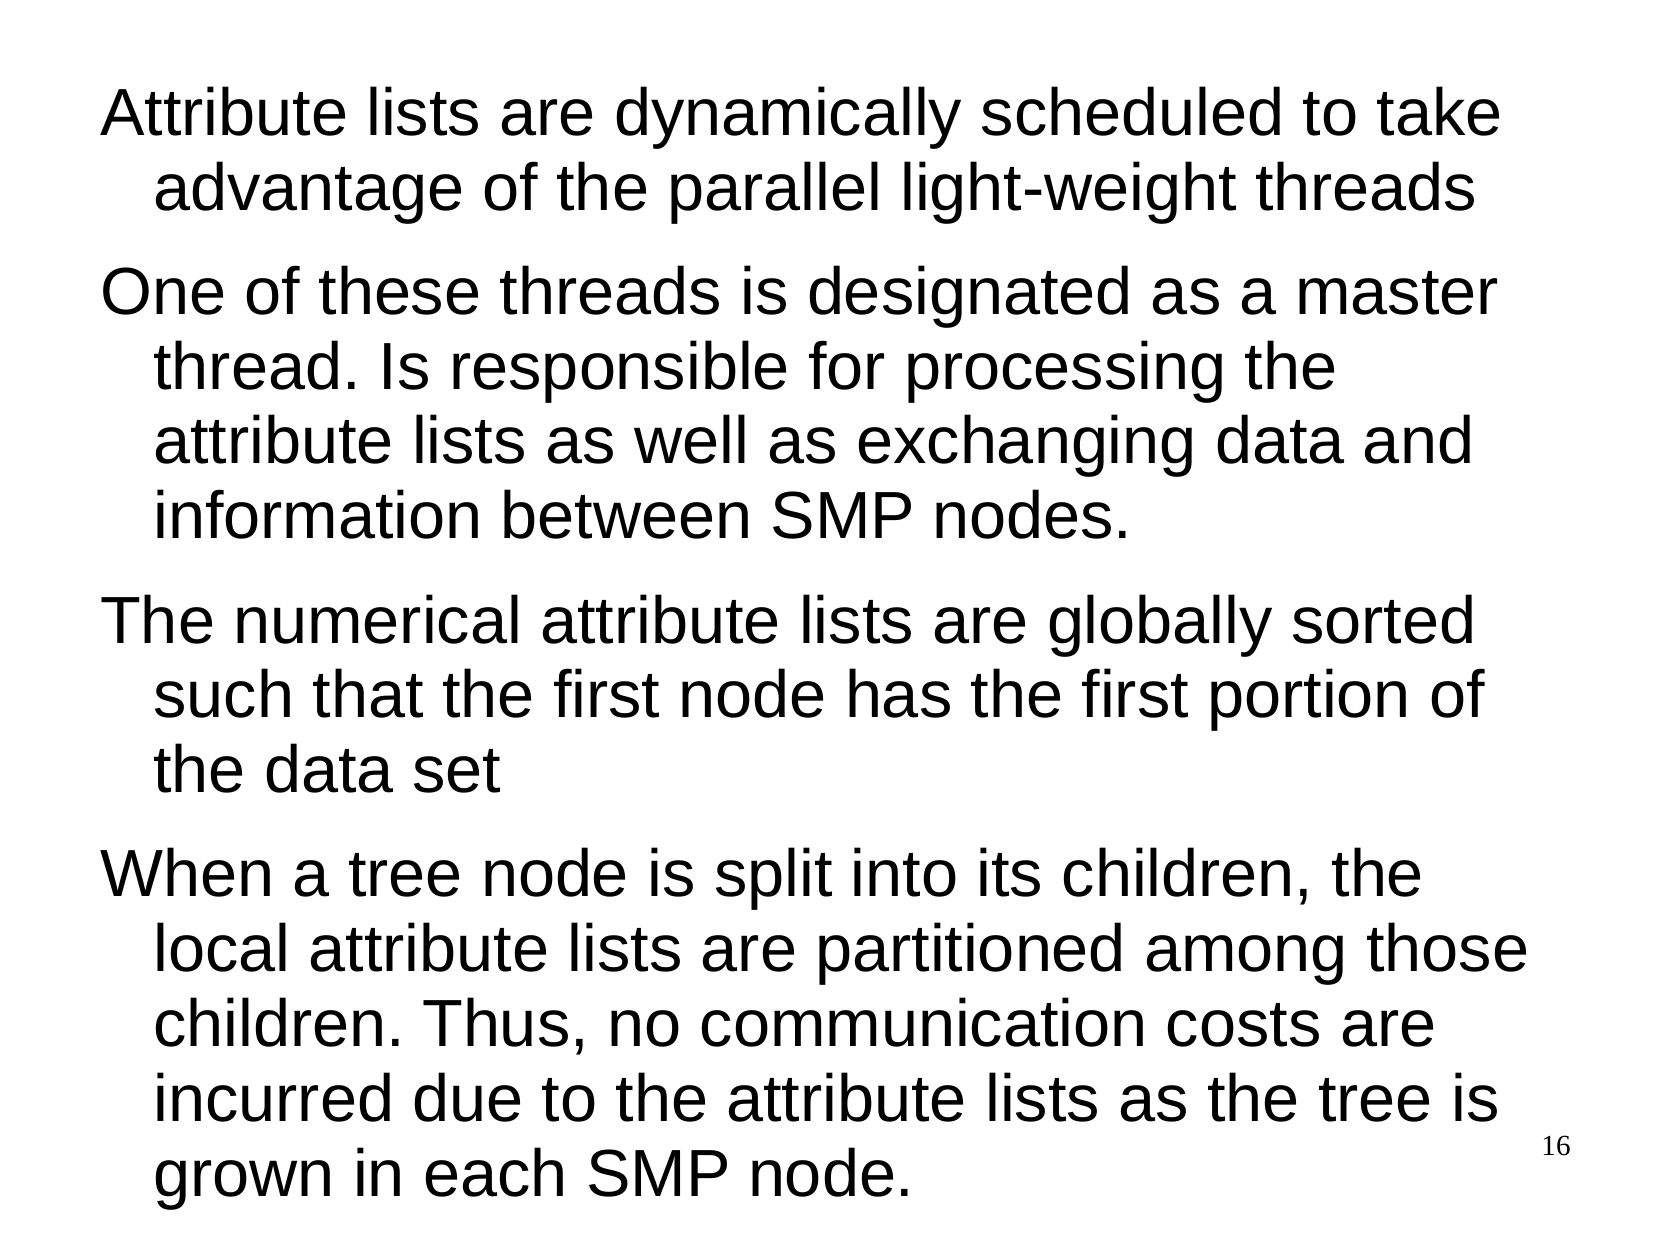

# Attribute lists are dynamically scheduled to take advantage of the parallel light-weight threads
One of these threads is designated as a master thread. Is responsible for processing the attribute lists as well as exchanging data and information between SMP nodes.
The numerical attribute lists are globally sorted such that the first node has the first portion of the data set
When a tree node is split into its children, the local attribute lists are partitioned among those children. Thus, no communication costs are incurred due to the attribute lists as the tree is grown in each SMP node.
16